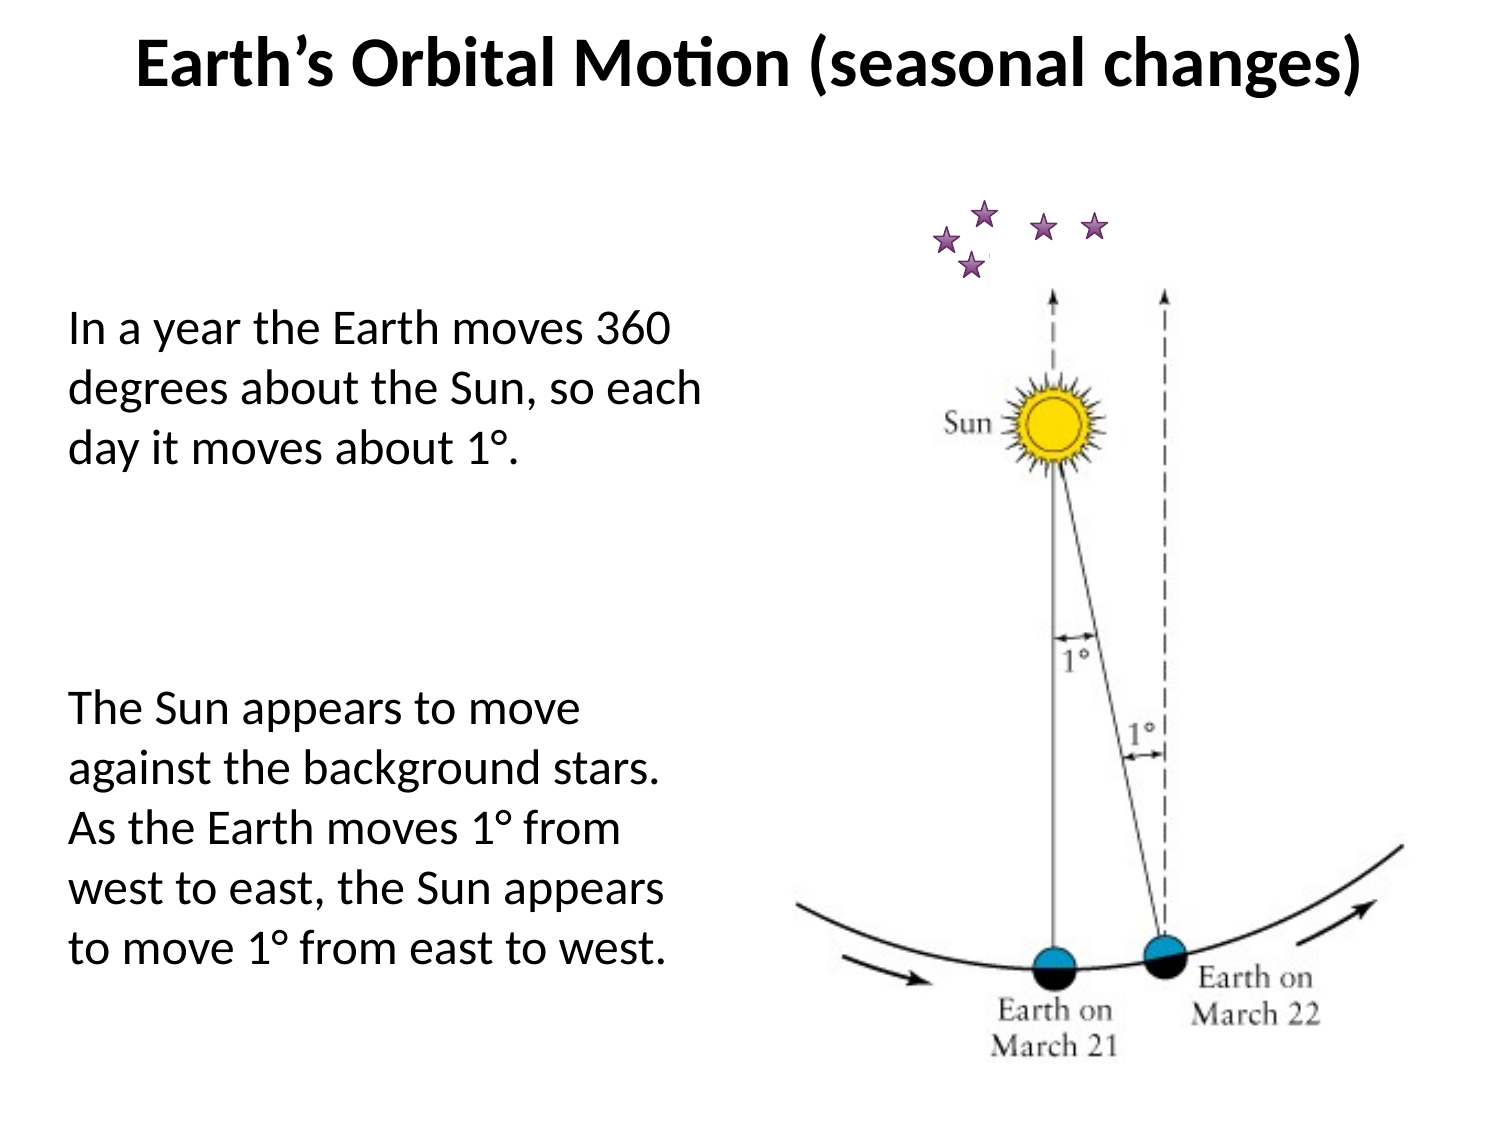

# Earth’s Orbital Motion (seasonal changes)
In a year the Earth moves 360 degrees about the Sun, so each day it moves about 1°.
The Sun appears to move against the background stars. As the Earth moves 1° from west to east, the Sun appears to move 1° from east to west.